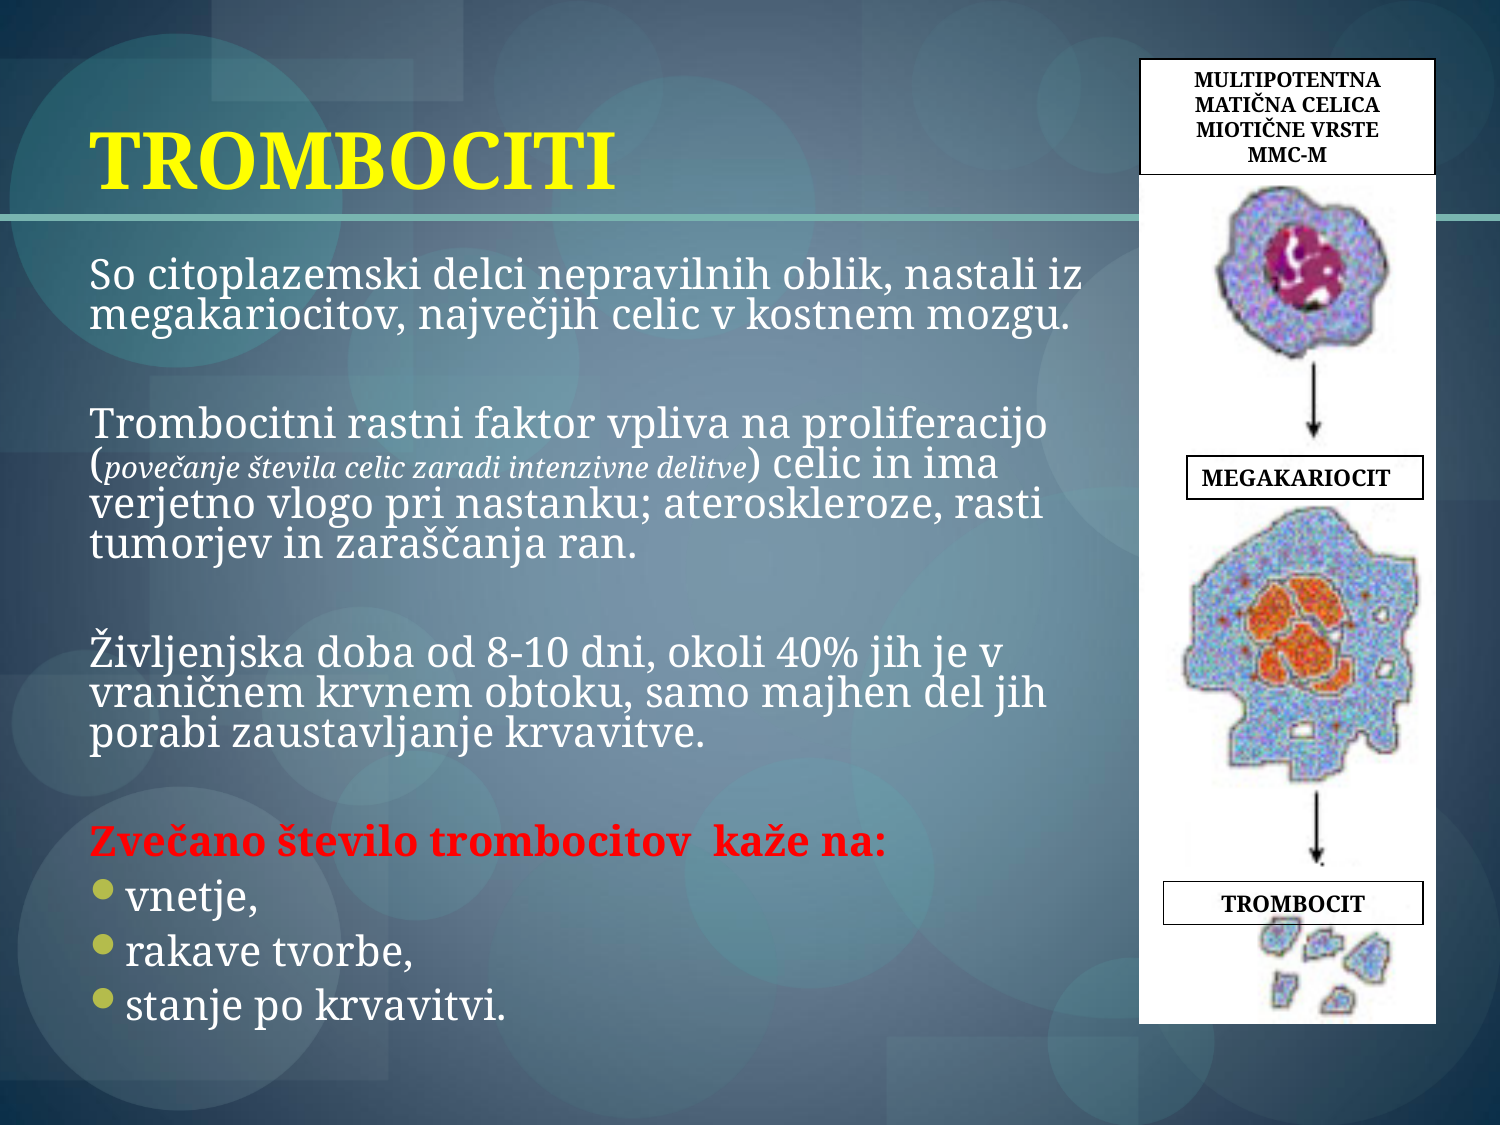

TROMBOCITI
MULTIPOTENTNA MATIČNA CELICA
MIOTIČNE VRSTE
MMC-M
So citoplazemski delci nepravilnih oblik, nastali iz megakariocitov, največjih celic v kostnem mozgu.
Trombocitni rastni faktor vpliva na proliferacijo (povečanje števila celic zaradi intenzivne delitve) celic in ima verjetno vlogo pri nastanku; ateroskleroze, rasti tumorjev in zaraščanja ran.
Življenjska doba od 8-10 dni, okoli 40% jih je v vraničnem krvnem obtoku, samo majhen del jih porabi zaustavljanje krvavitve.
Zvečano število trombocitov kaže na:
vnetje,
rakave tvorbe,
stanje po krvavitvi.
MEGAKARIOCIT
TROMBOCIT